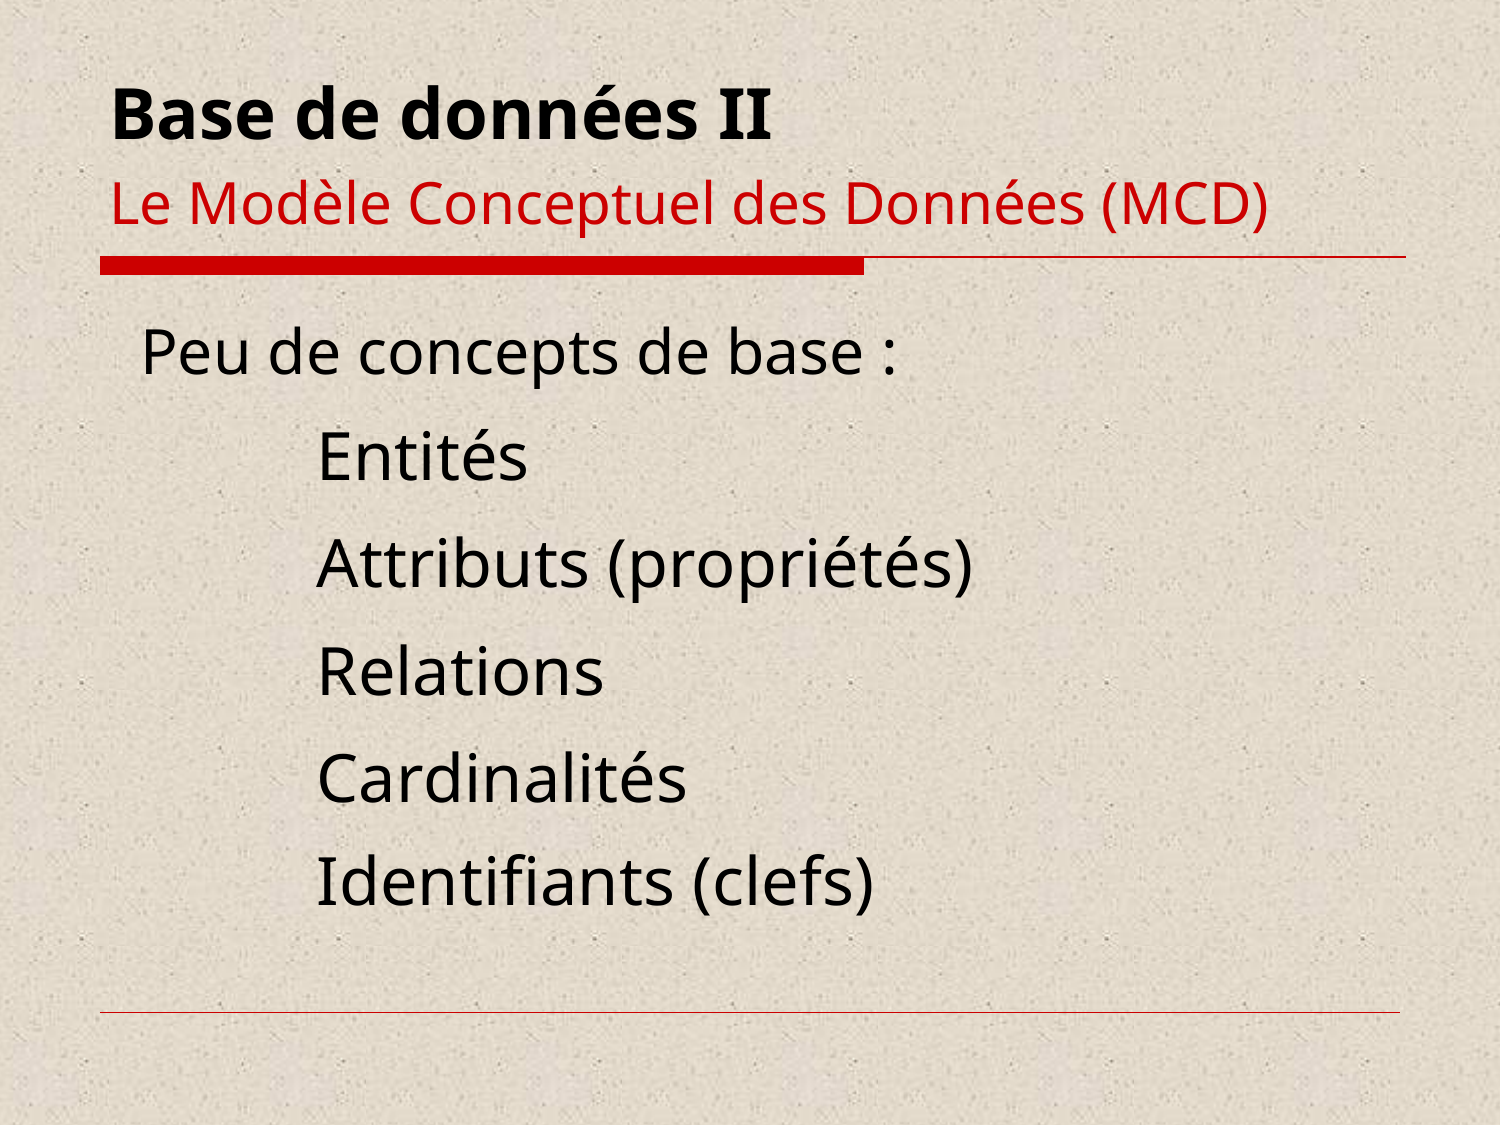

Base de données II
Le Modèle Conceptuel des Données (MCD)
# Peu de concepts de base :
 Entités
 Attributs (propriétés)
 Relations
 Cardinalités
 Identifiants (clefs)